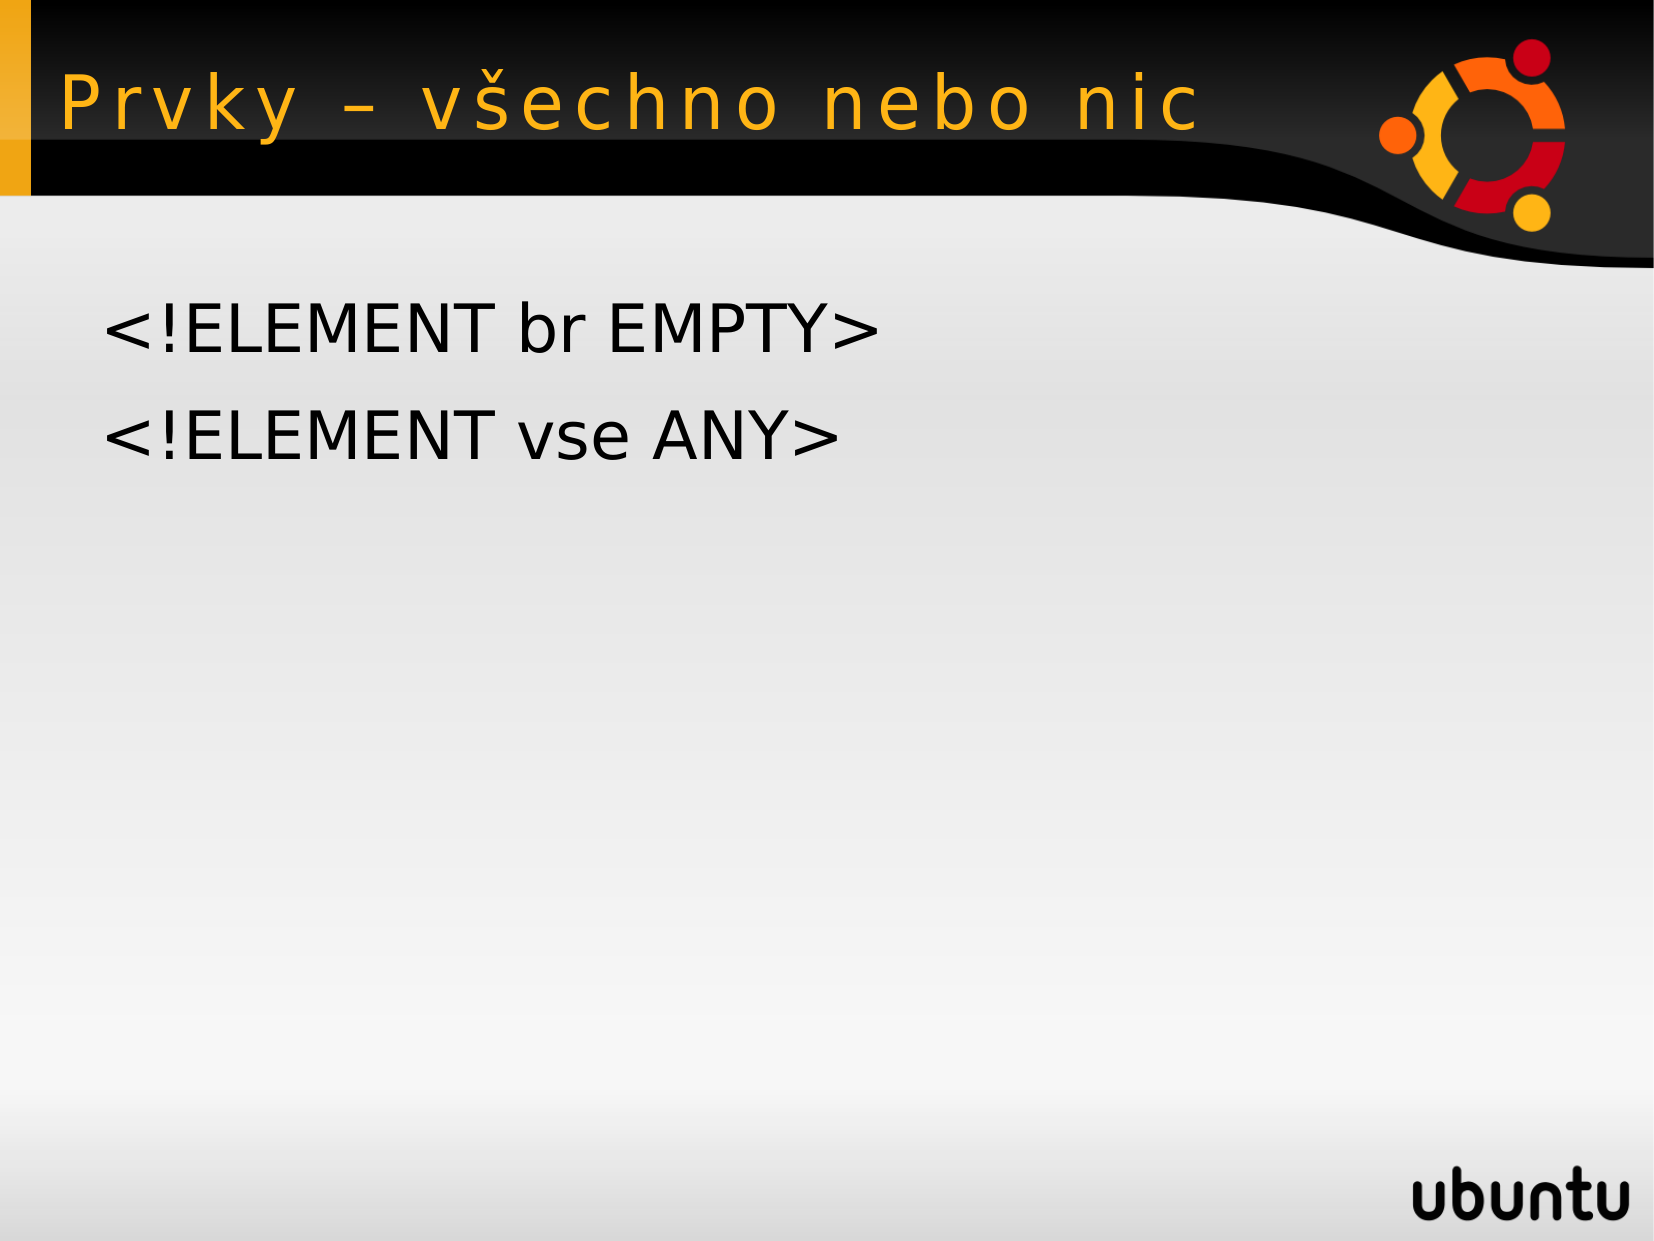

# Prvky – všechno nebo nic
<!ELEMENT br EMPTY>
<!ELEMENT vse ANY>